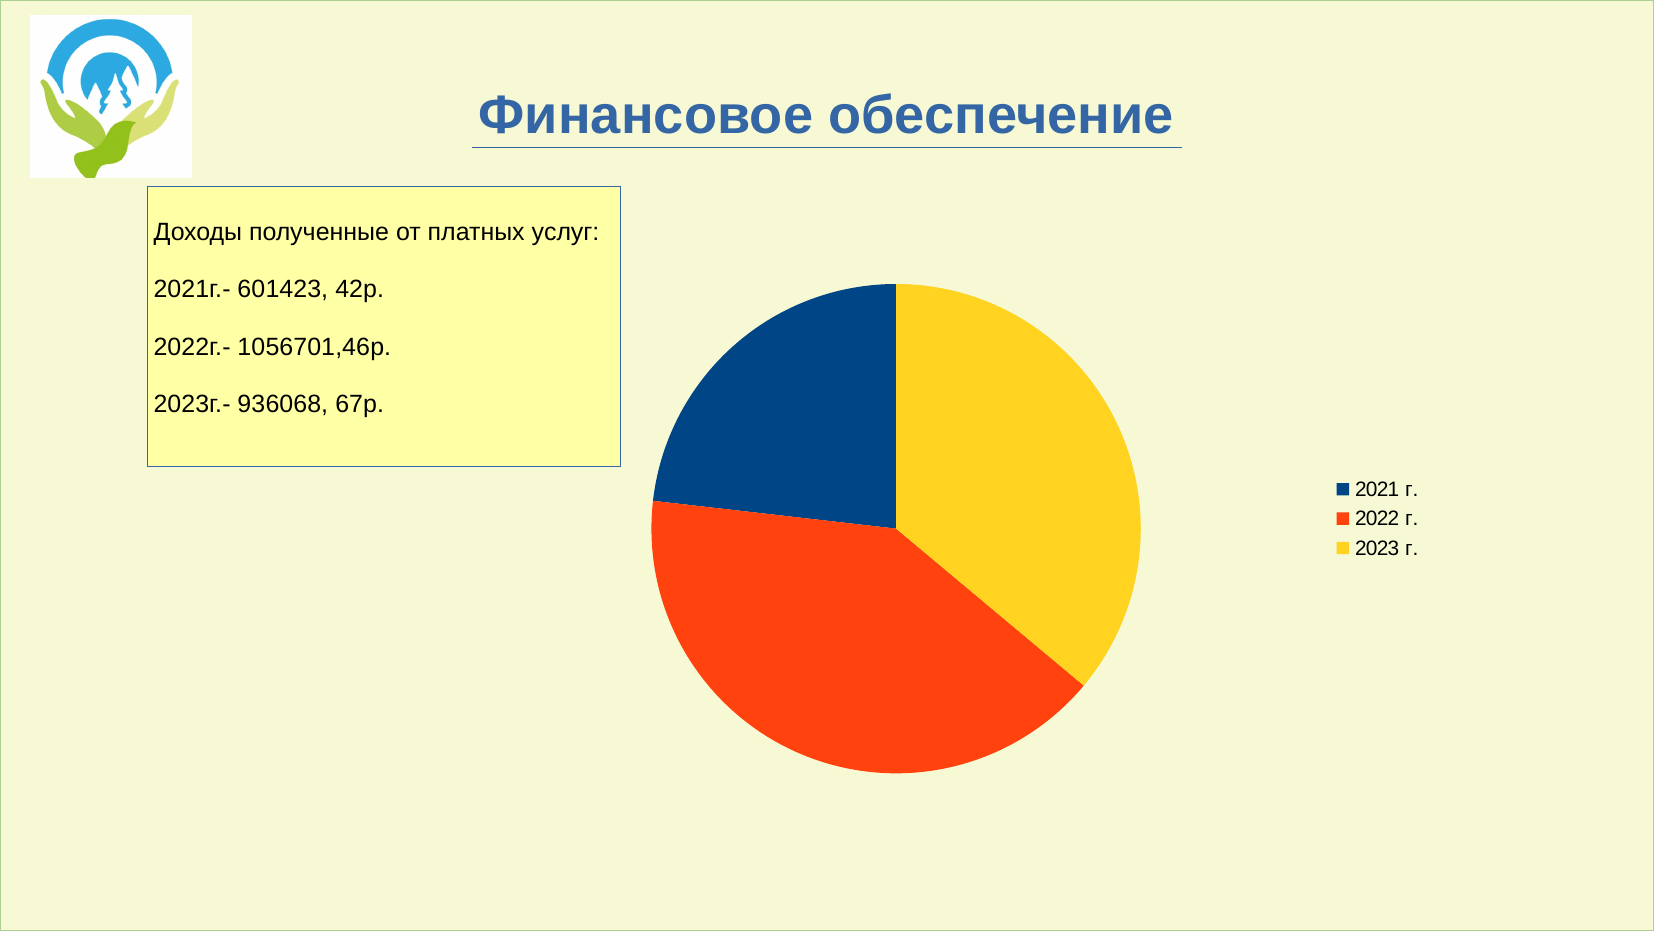

# Финансовое обеспечение
Доходы полученные от платных услуг:
2021г.- 601423, 42р.
2022г.- 1056701,46р.
2023г.- 936068, 67р.
### Chart
| Category | Столбец 1 |
|---|---|
| 2021 г. | 601423.42 |
| 2022 г. | 1056701.46 |
| 2023 г. | 936068.64 |